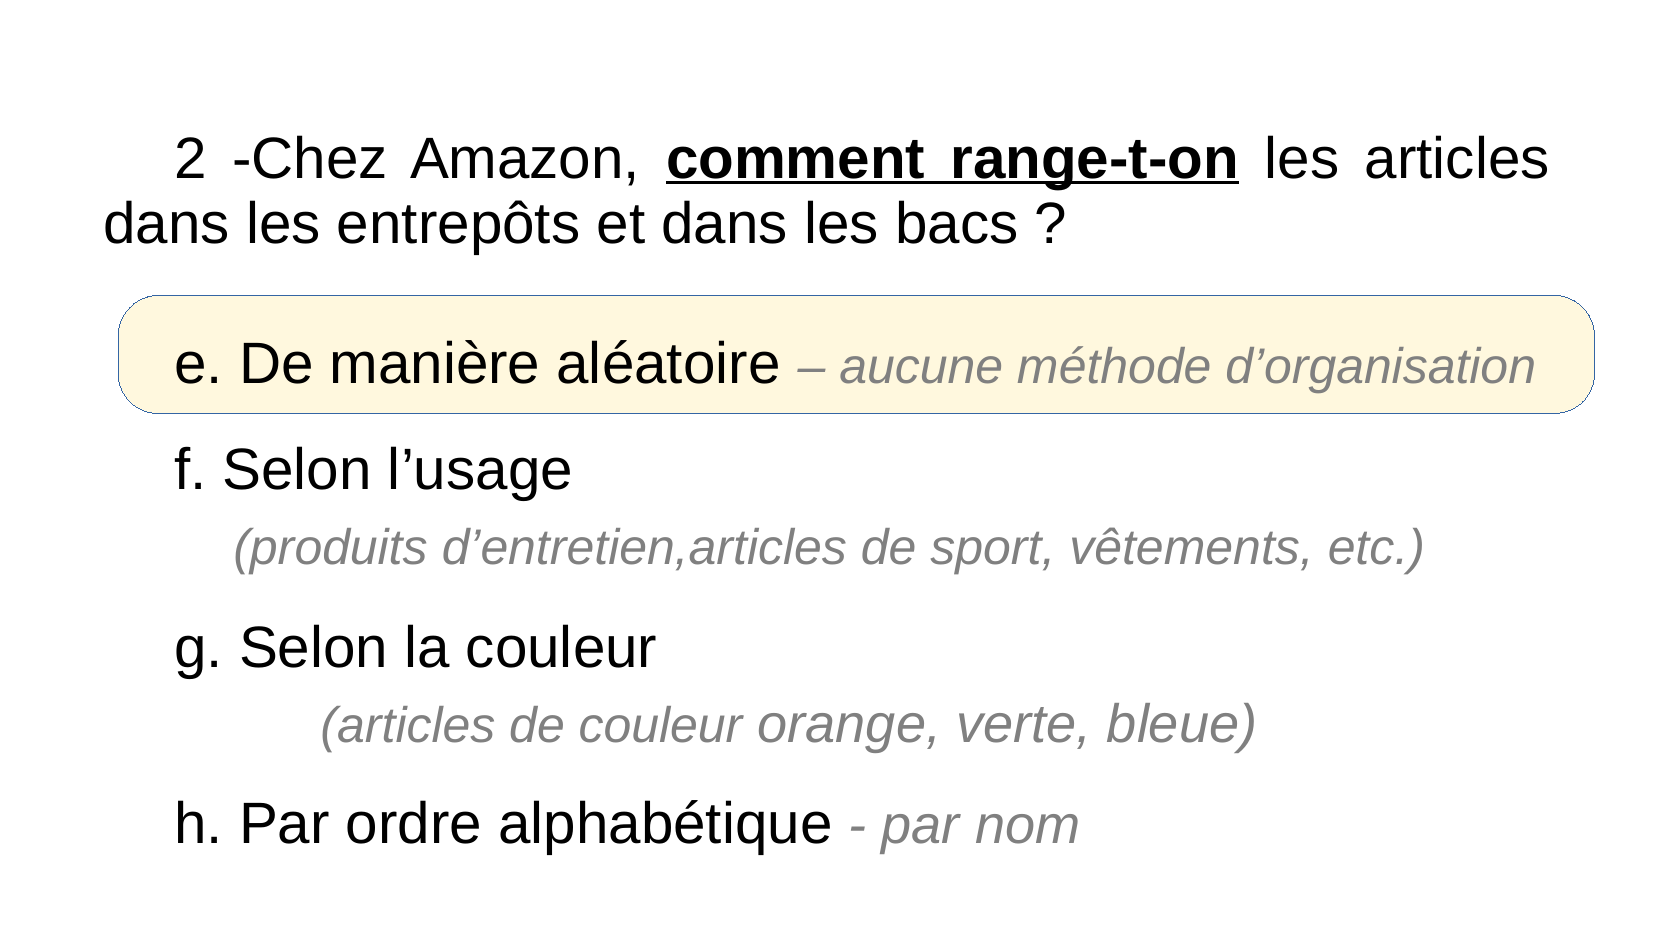

2 -Chez Amazon, comment range-t-on les articles dans les entrepôts et dans les bacs ?
e. De manière aléatoire – aucune méthode d’organisation
f. Selon l’usage
 (produits d’entretien,articles de sport, vêtements, etc.)
g. Selon la couleur
 (articles de couleur orange, verte, bleue)
h. Par ordre alphabétique - par nom